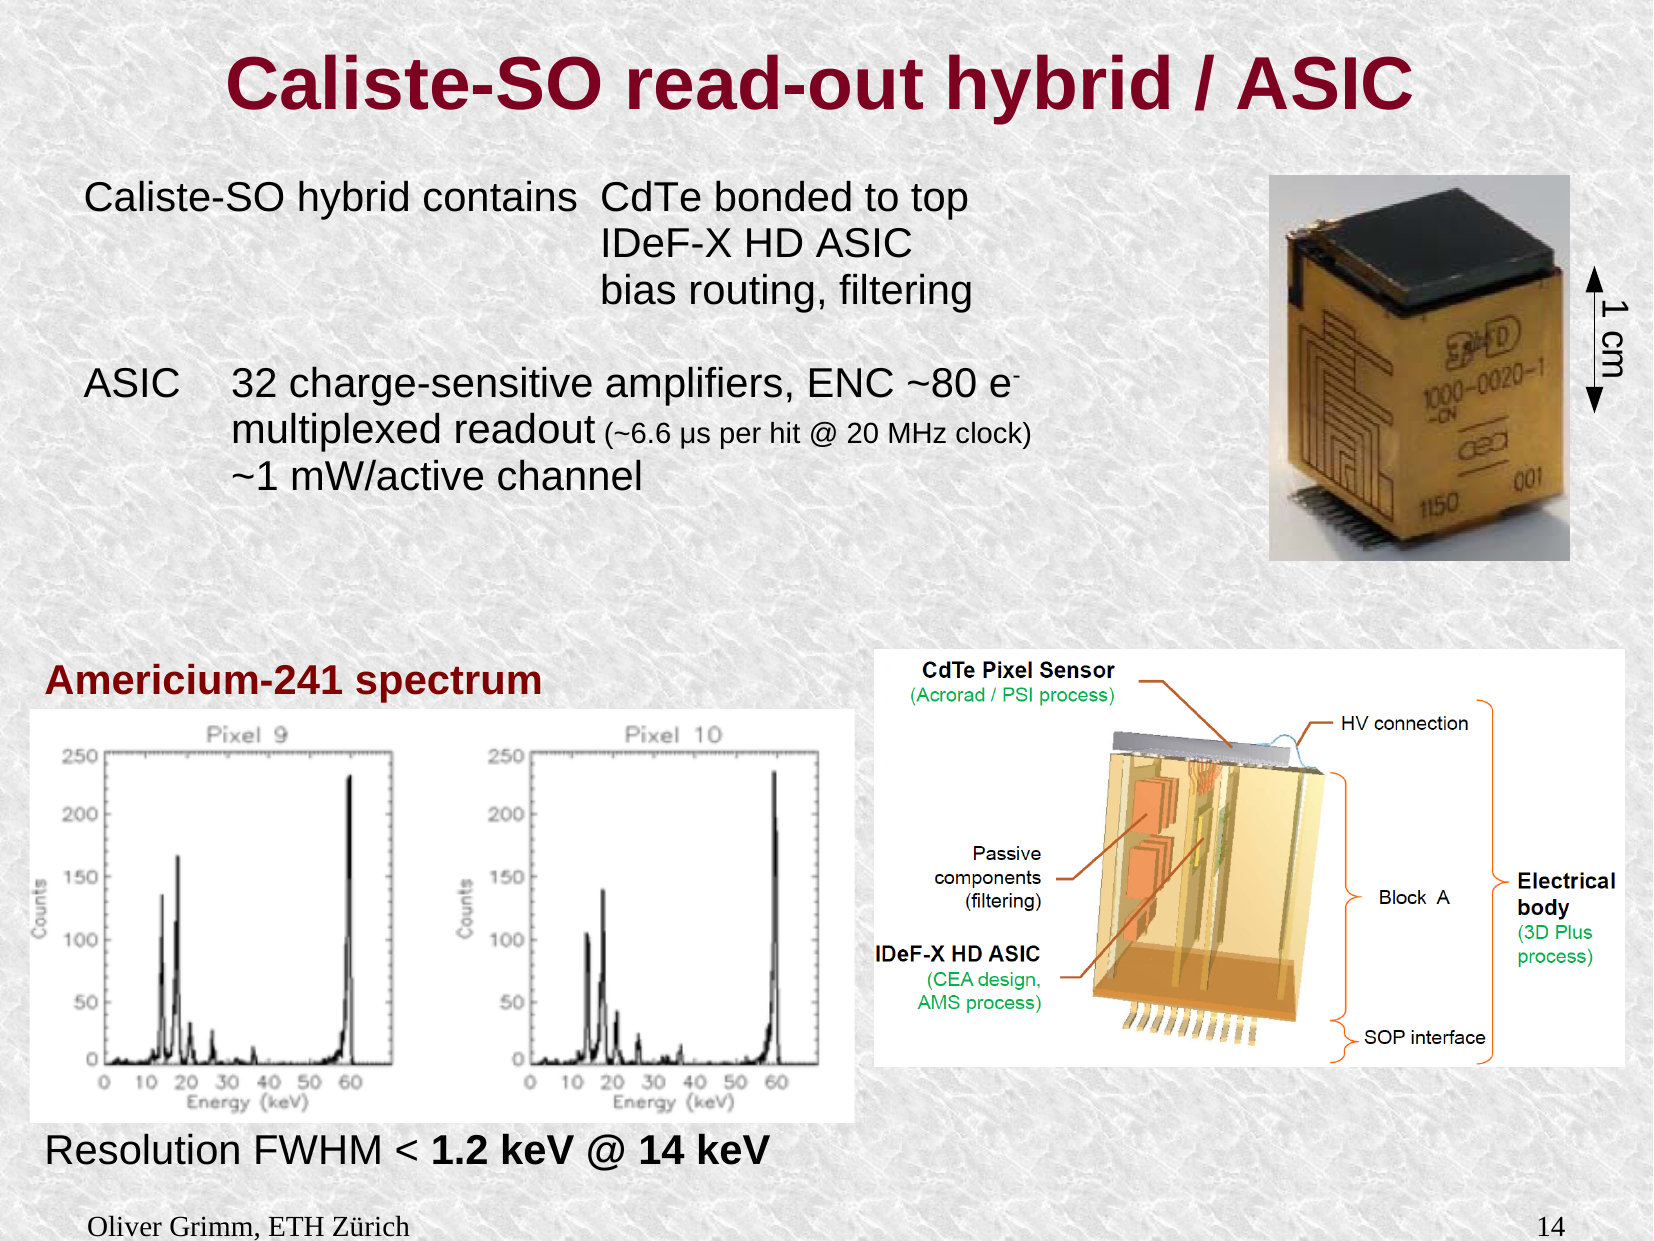

# Caliste-SO read-out hybrid / ASIC
Caliste-SO hybrid contains	CdTe bonded to top
							IDeF-X HD ASIC
							bias routing, filtering
ASIC	32 charge-sensitive amplifiers, ENC ~80 e-
		multiplexed readout (~6.6 μs per hit @ 20 MHz clock)
		~1 mW/active channel
1 cm
Americium-241 spectrum
Resolution FWHM < 1.2 keV @ 14 keV
Oliver Grimm, ETH Zürich
14